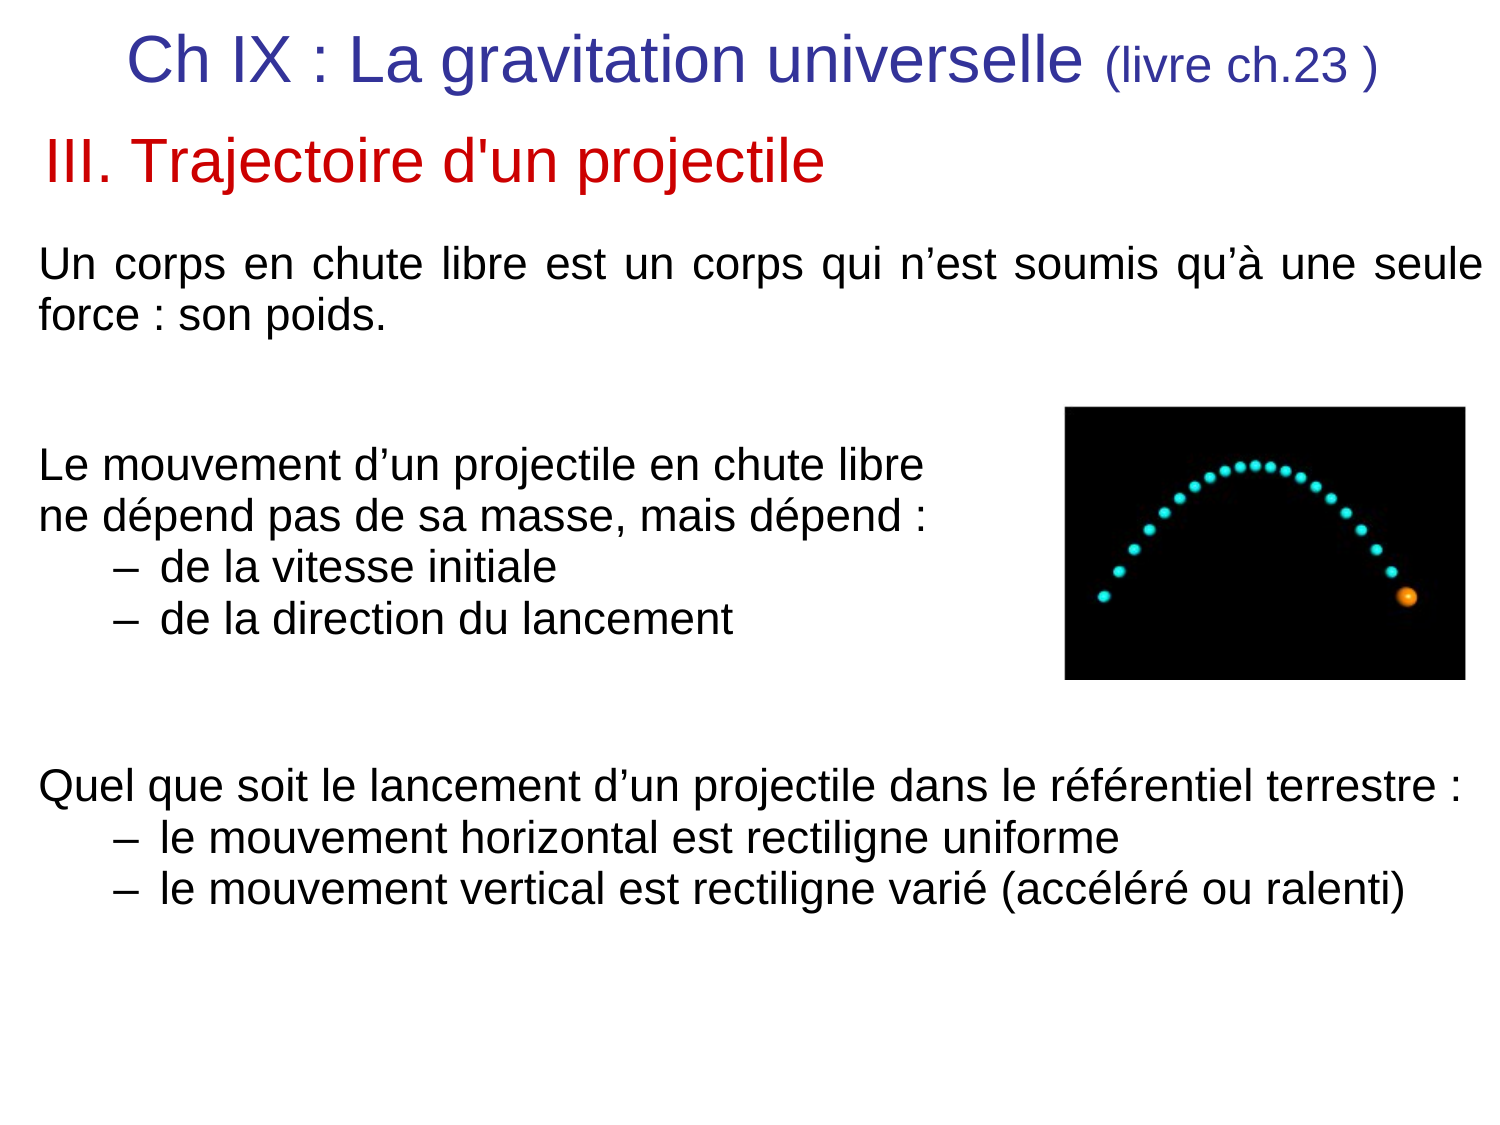

# Ch IX : La gravitation universelle (livre ch.23 )
III. Trajectoire d'un projectile
Un corps en chute libre est un corps qui n’est soumis qu’à une seule force : son poids.
Le mouvement d’un projectile en chute libre ne dépend pas de sa masse, mais dépend :
de la vitesse initiale
de la direction du lancement
Quel que soit le lancement d’un projectile dans le référentiel terrestre :
le mouvement horizontal est rectiligne uniforme
le mouvement vertical est rectiligne varié (accéléré ou ralenti)